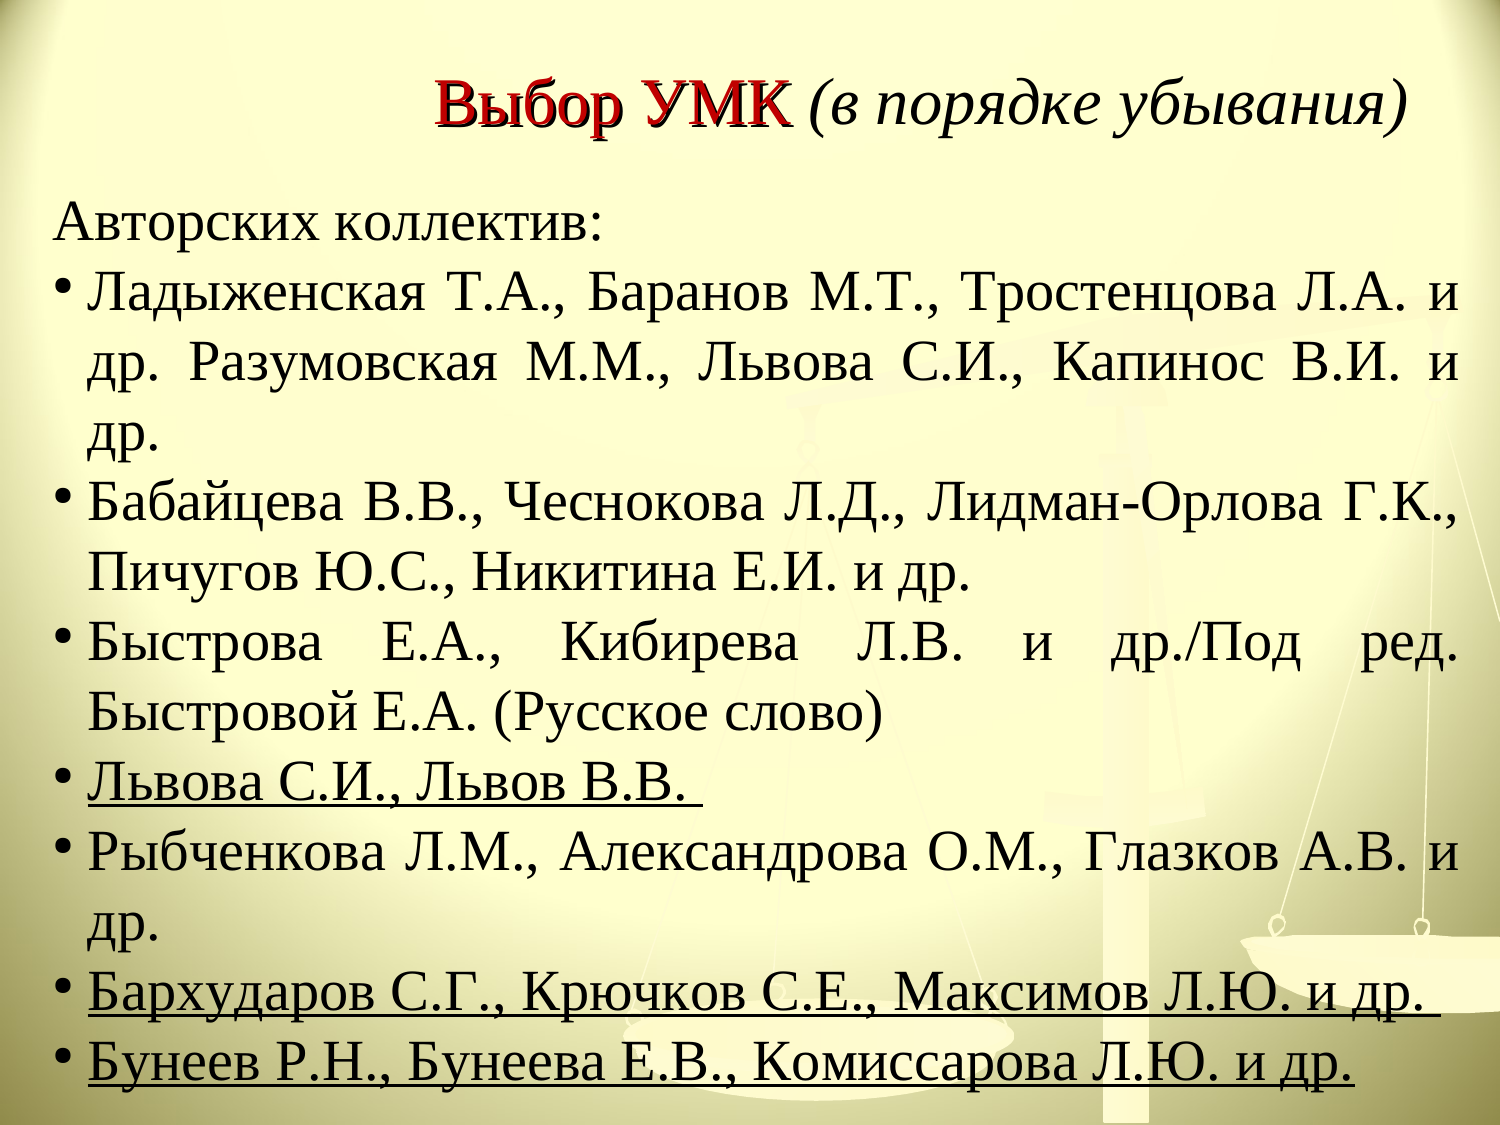

# Выбор УМК (в порядке убывания)
Авторских коллектив:
Ладыженская Т.А., Баранов М.Т., Тростенцова Л.А. и др. Разумовская М.М., Львова С.И., Капинос В.И. и др.
Бабайцева В.В., Чеснокова Л.Д., Лидман-Орлова Г.К., Пичугов Ю.С., Никитина Е.И. и др.
Быстрова Е.А., Кибирева Л.В. и др./Под ред. Быстровой Е.А. (Русское слово)
Львова С.И., Львов В.В.
Рыбченкова Л.М., Александрова О.М., Глазков А.В. и др.
Бархударов С.Г., Крючков С.Е., Максимов Л.Ю. и др.
Бунеев Р.Н., Бунеева Е.В., Комиссарова Л.Ю. и др.